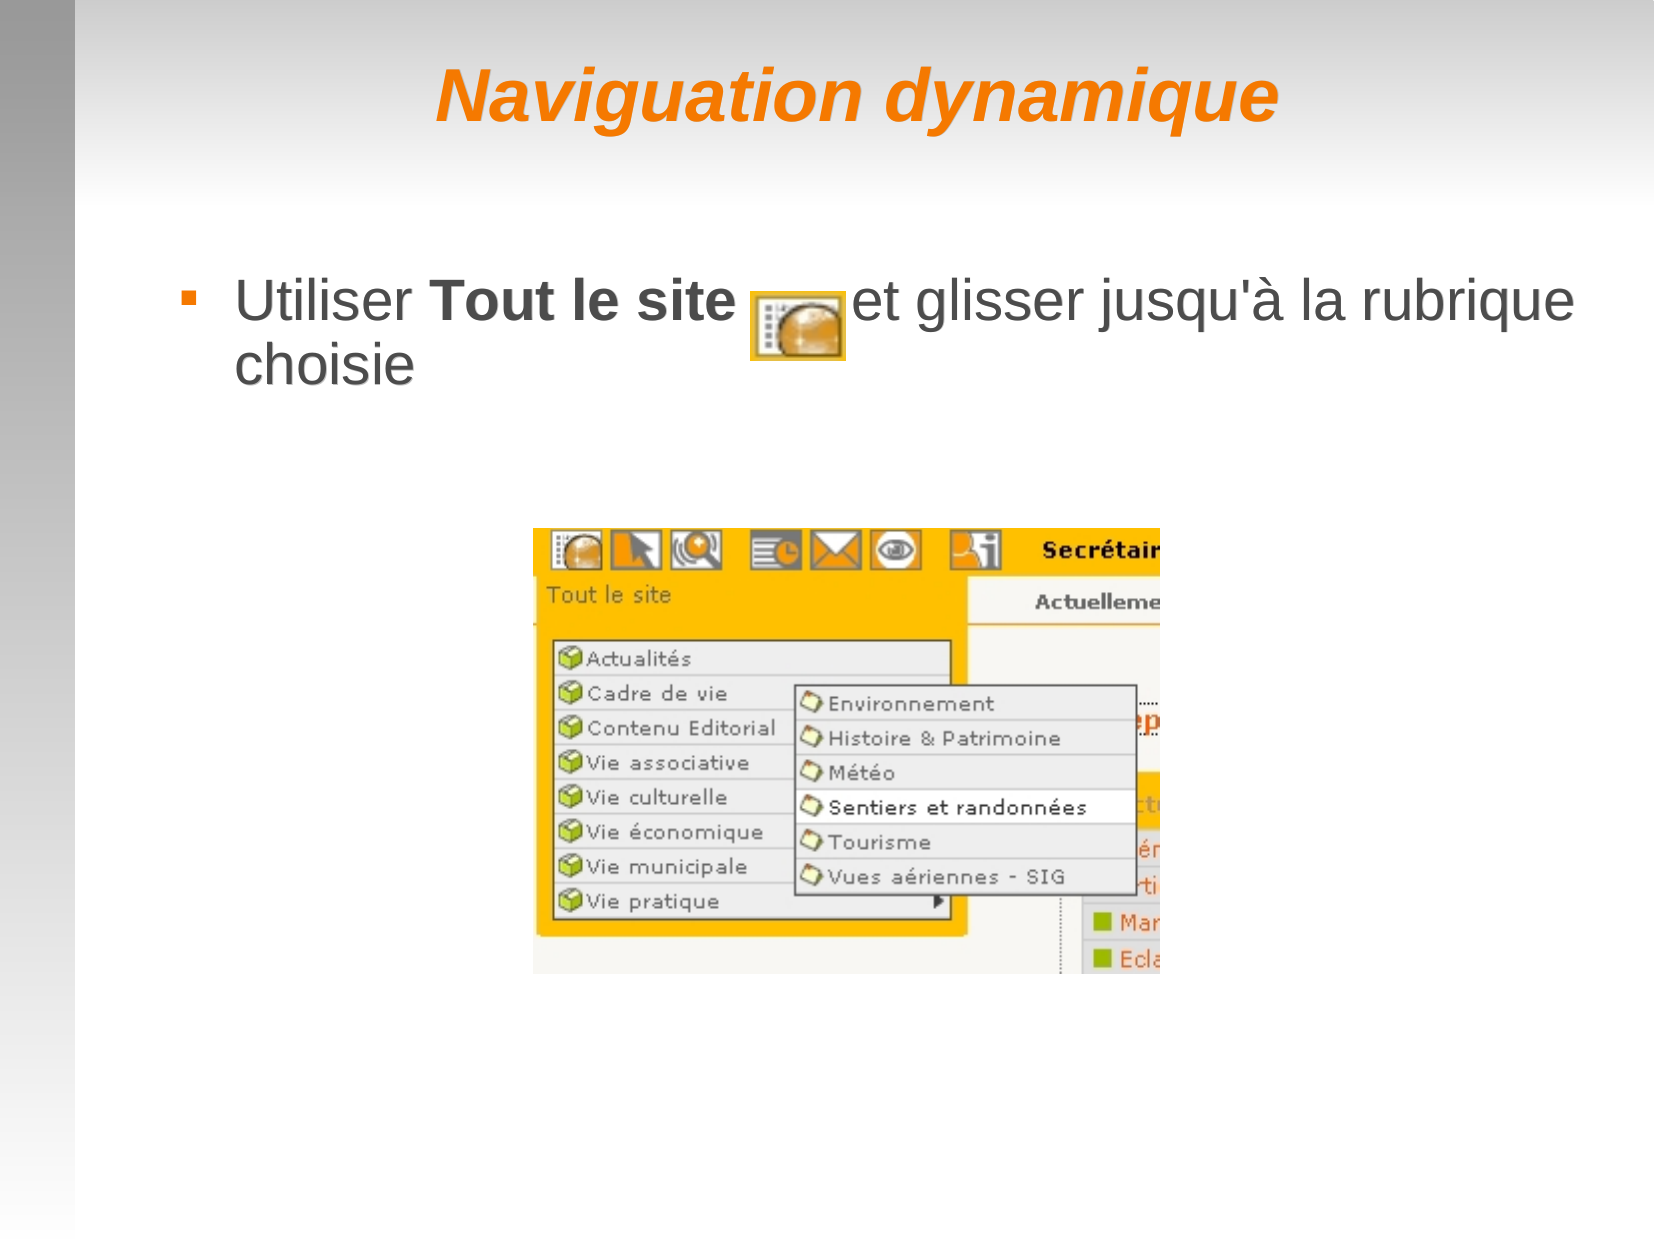

# Naviguation dynamique
Utiliser Tout le site et glisser jusqu'à la rubrique choisie